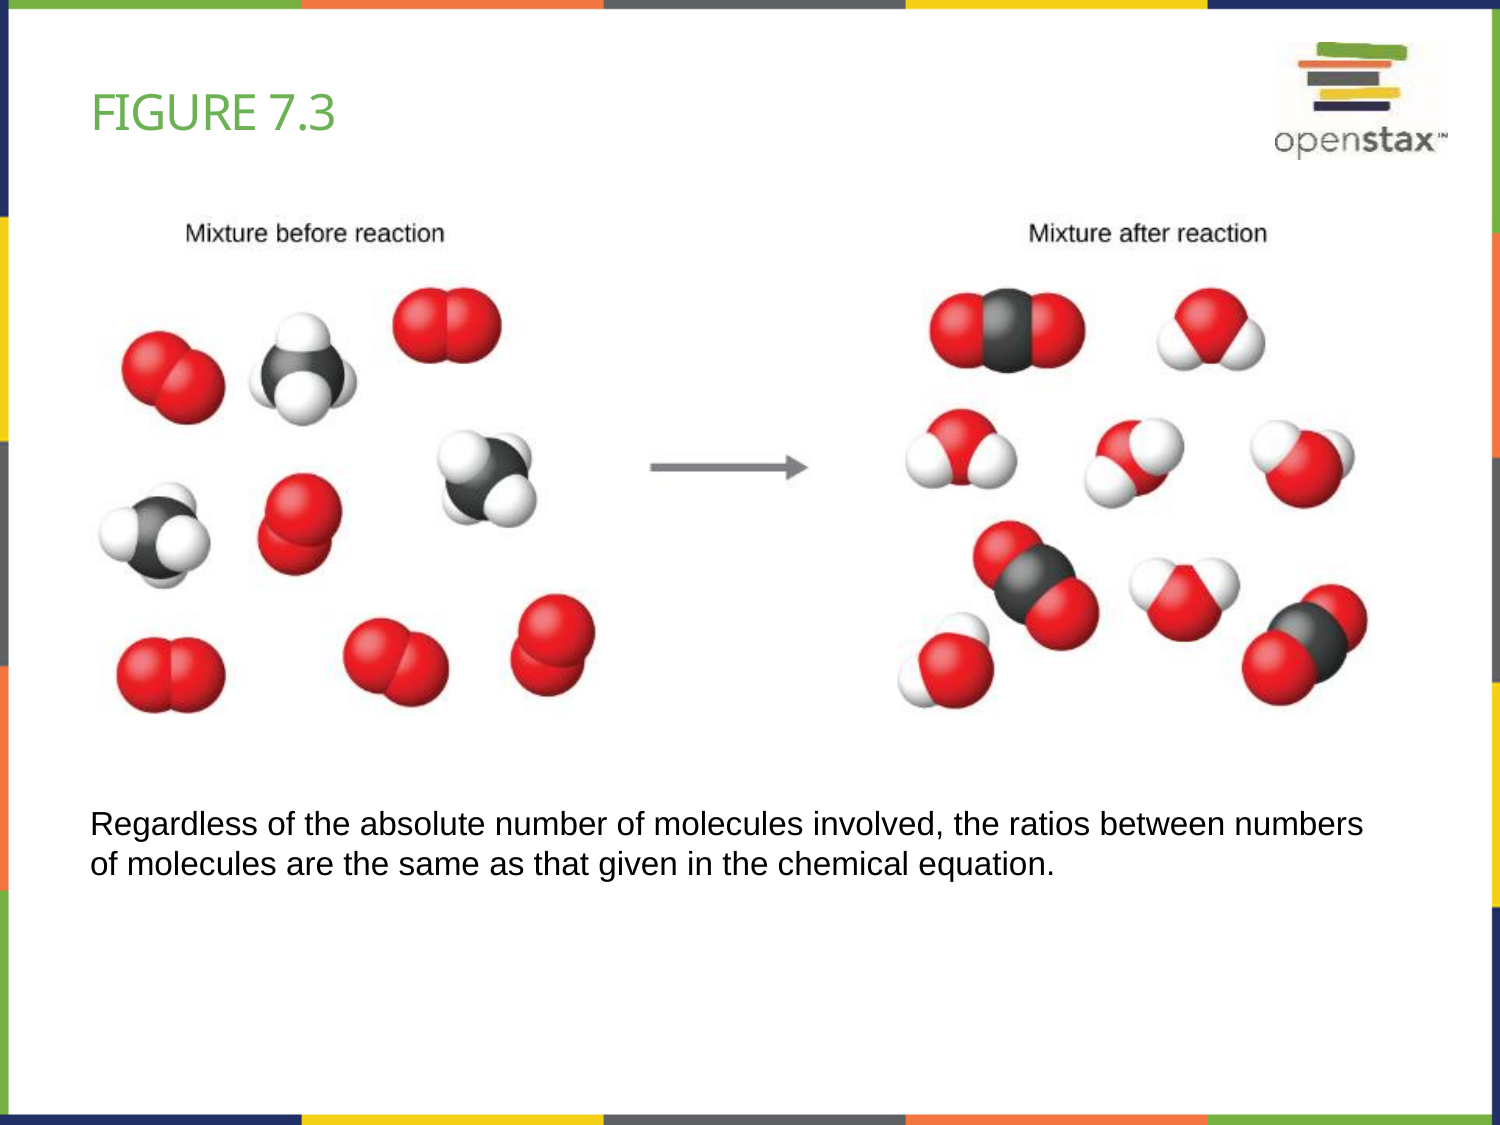

# Figure 7.3
Regardless of the absolute number of molecules involved, the ratios between numbers of molecules are the same as that given in the chemical equation.